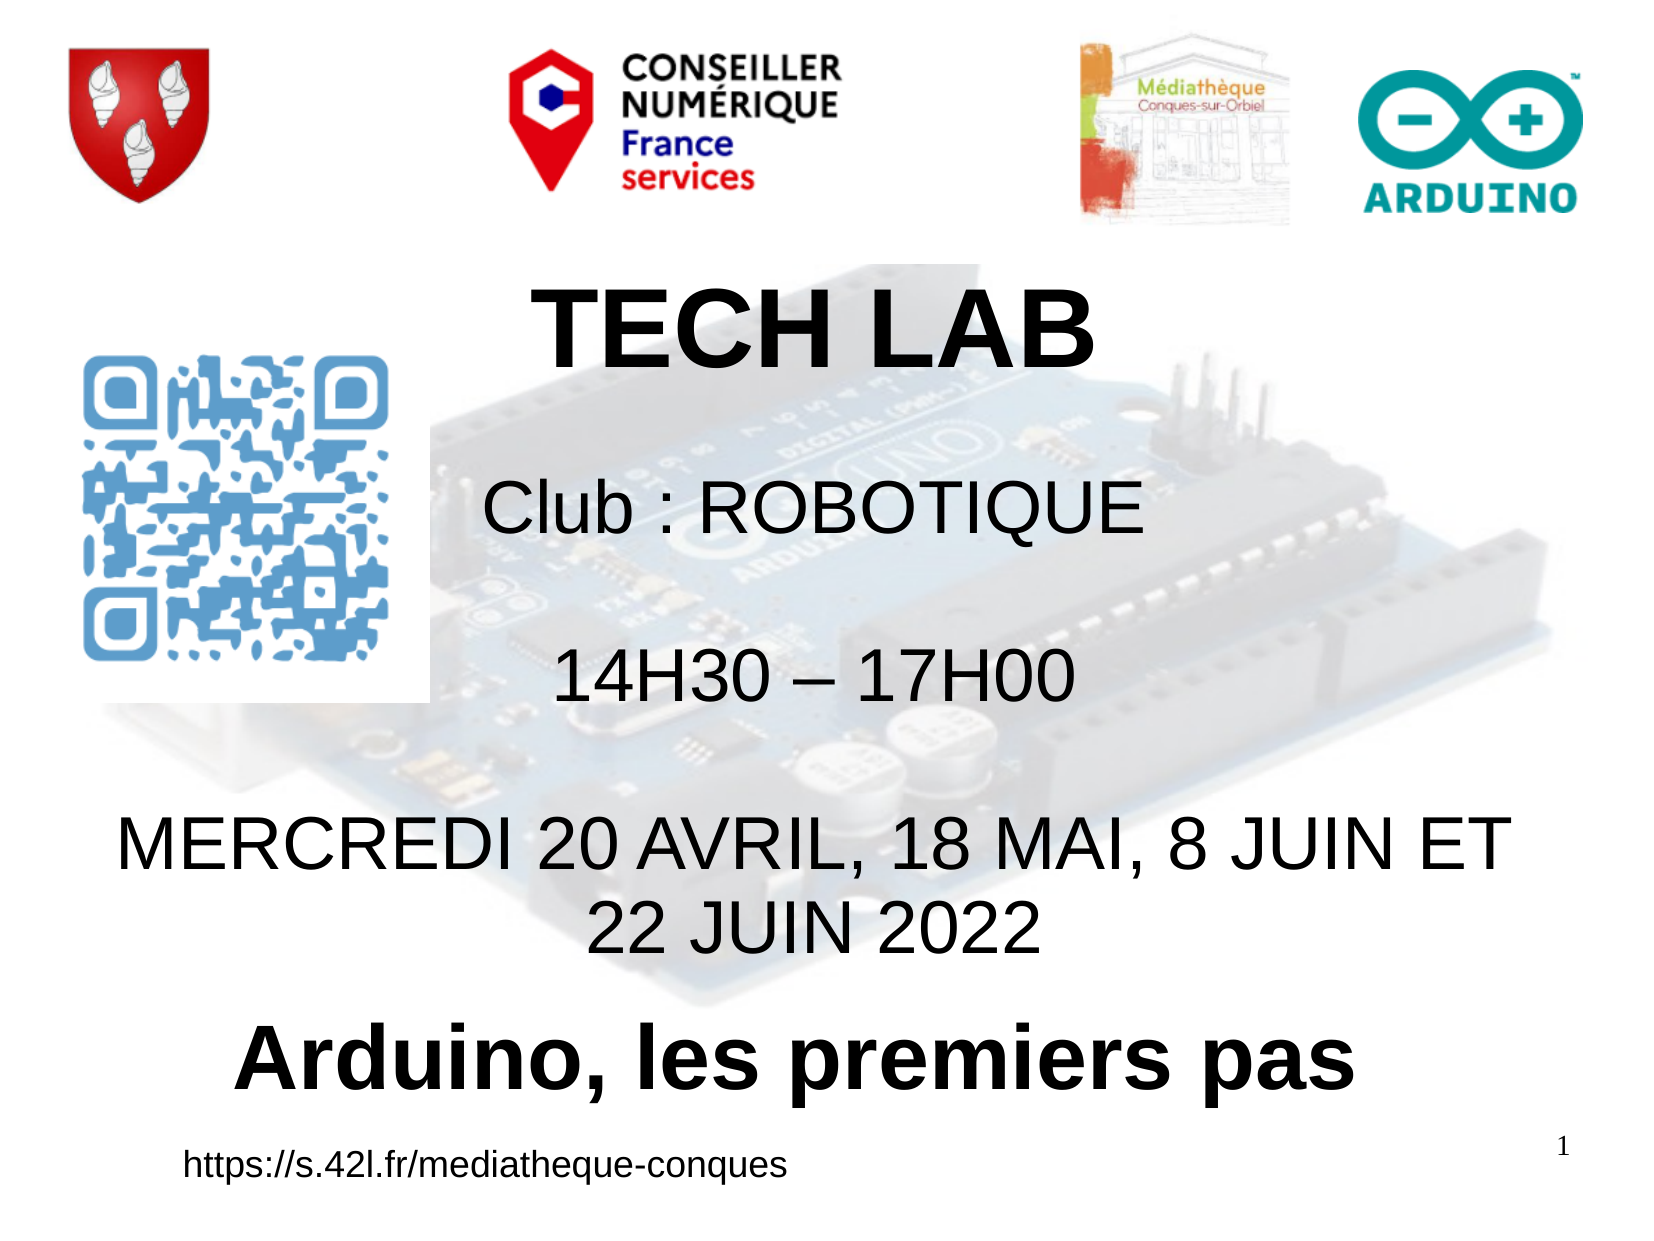

TECH LAB
Club : ROBOTIQUE
14H30 – 17H00
MERCREDI 20 AVRIL, 18 MAI, 8 JUIN ET 22 JUIN 2022
# Arduino, les premiers pas
1
https://s.42l.fr/mediatheque-conques